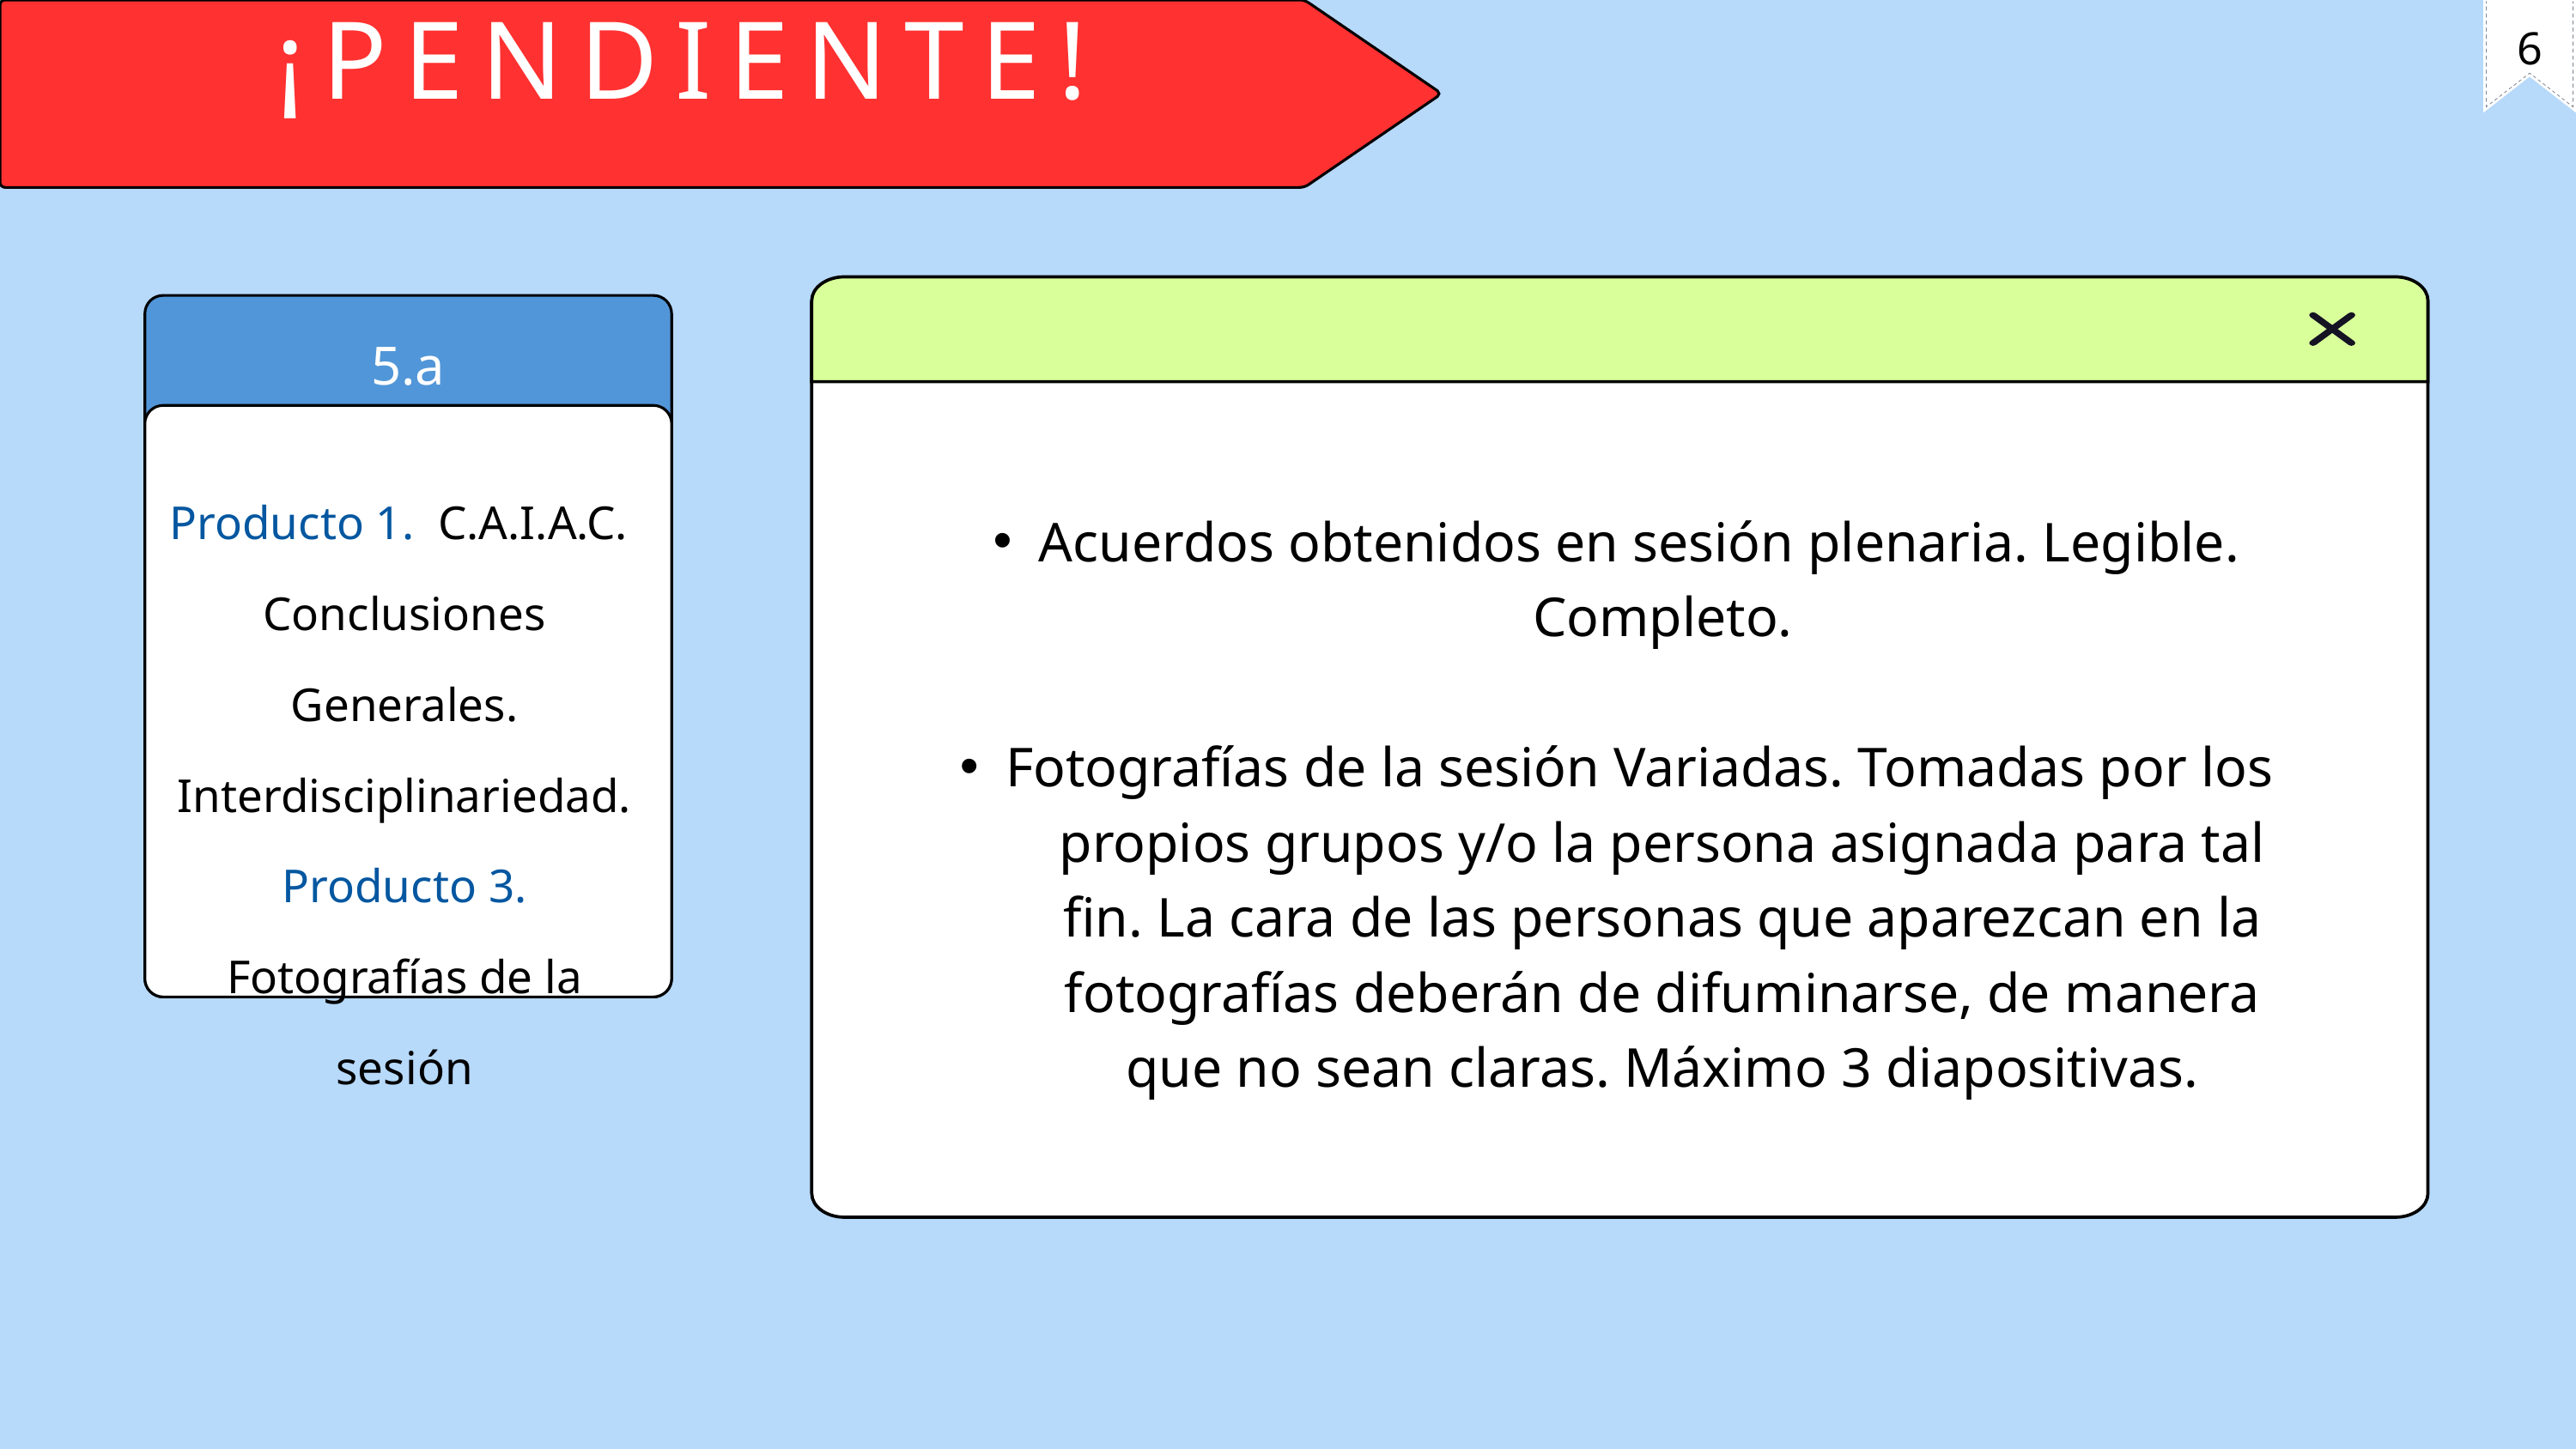

¡PENDIENTE!
6
5.a
Producto 1. C.A.I.A.C.
Conclusiones Generales.
Interdisciplinariedad.
Producto 3.
Fotografías de la sesión
Acuerdos obtenidos en sesión plenaria. Legible. Completo.
Fotografías de la sesión Variadas. Tomadas por los propios grupos y/o la persona asignada para tal fin. La cara de las personas que aparezcan en la fotografías deberán de difuminarse, de manera que no sean claras. Máximo 3 diapositivas.